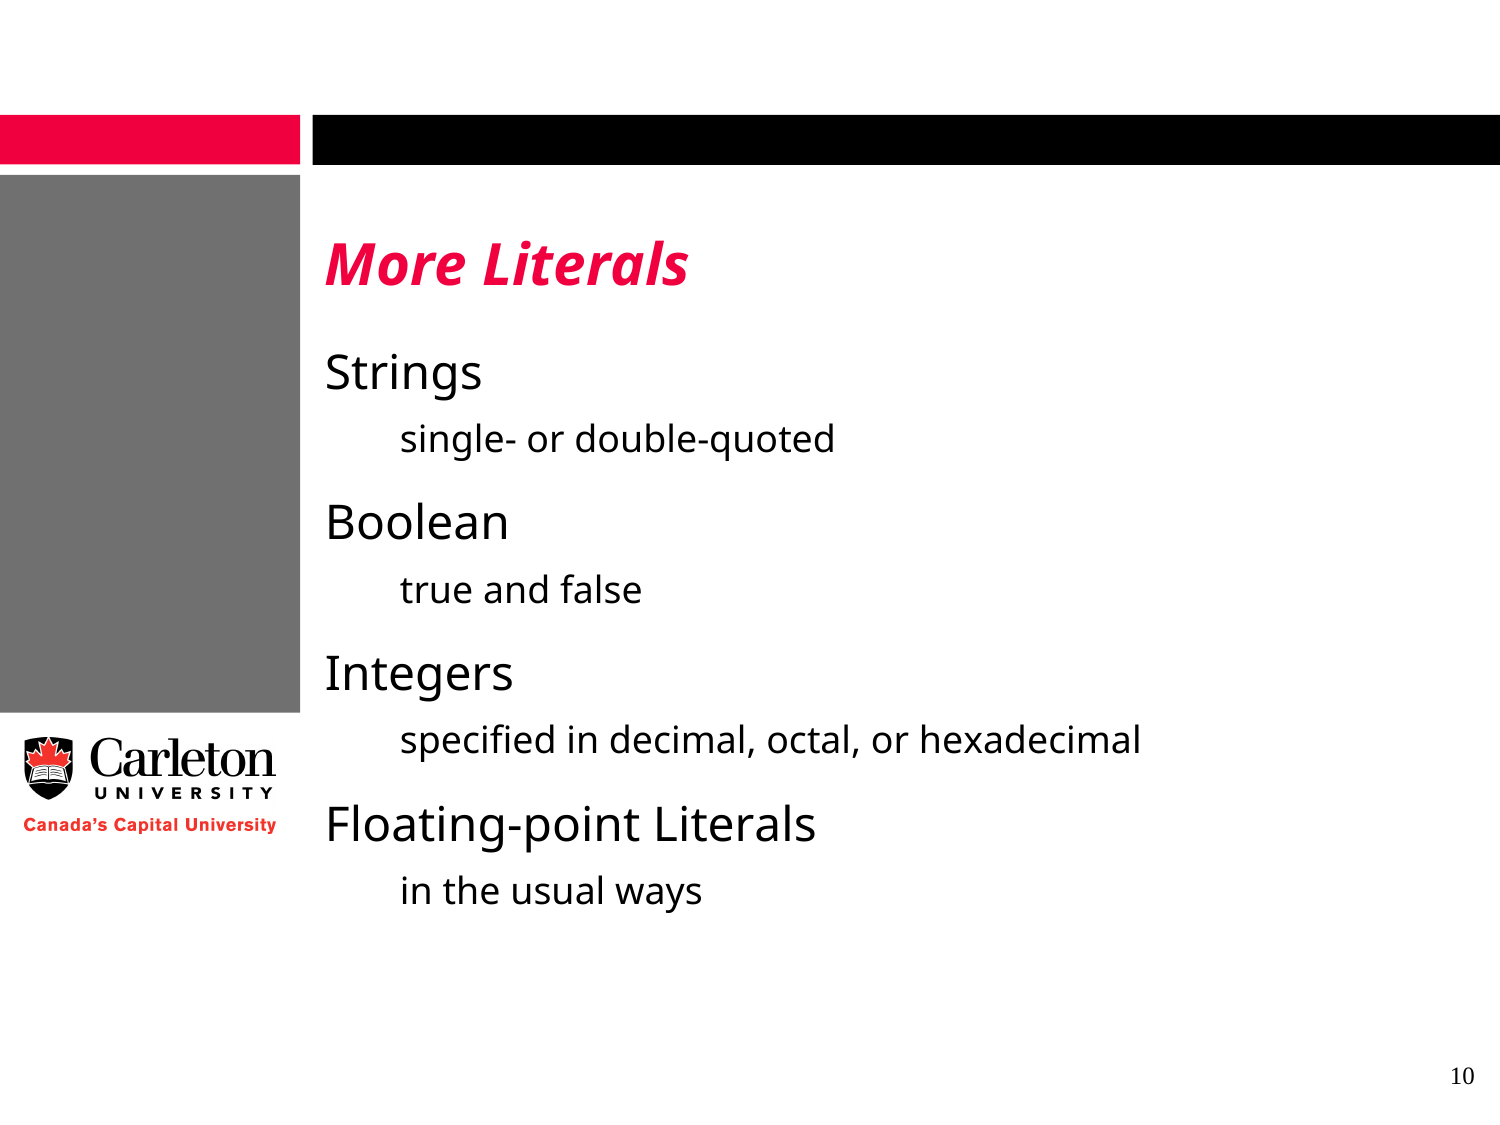

# More Literals
Strings
single- or double-quoted
Boolean
true and false
Integers
specified in decimal, octal, or hexadecimal
Floating-point Literals
in the usual ways
10